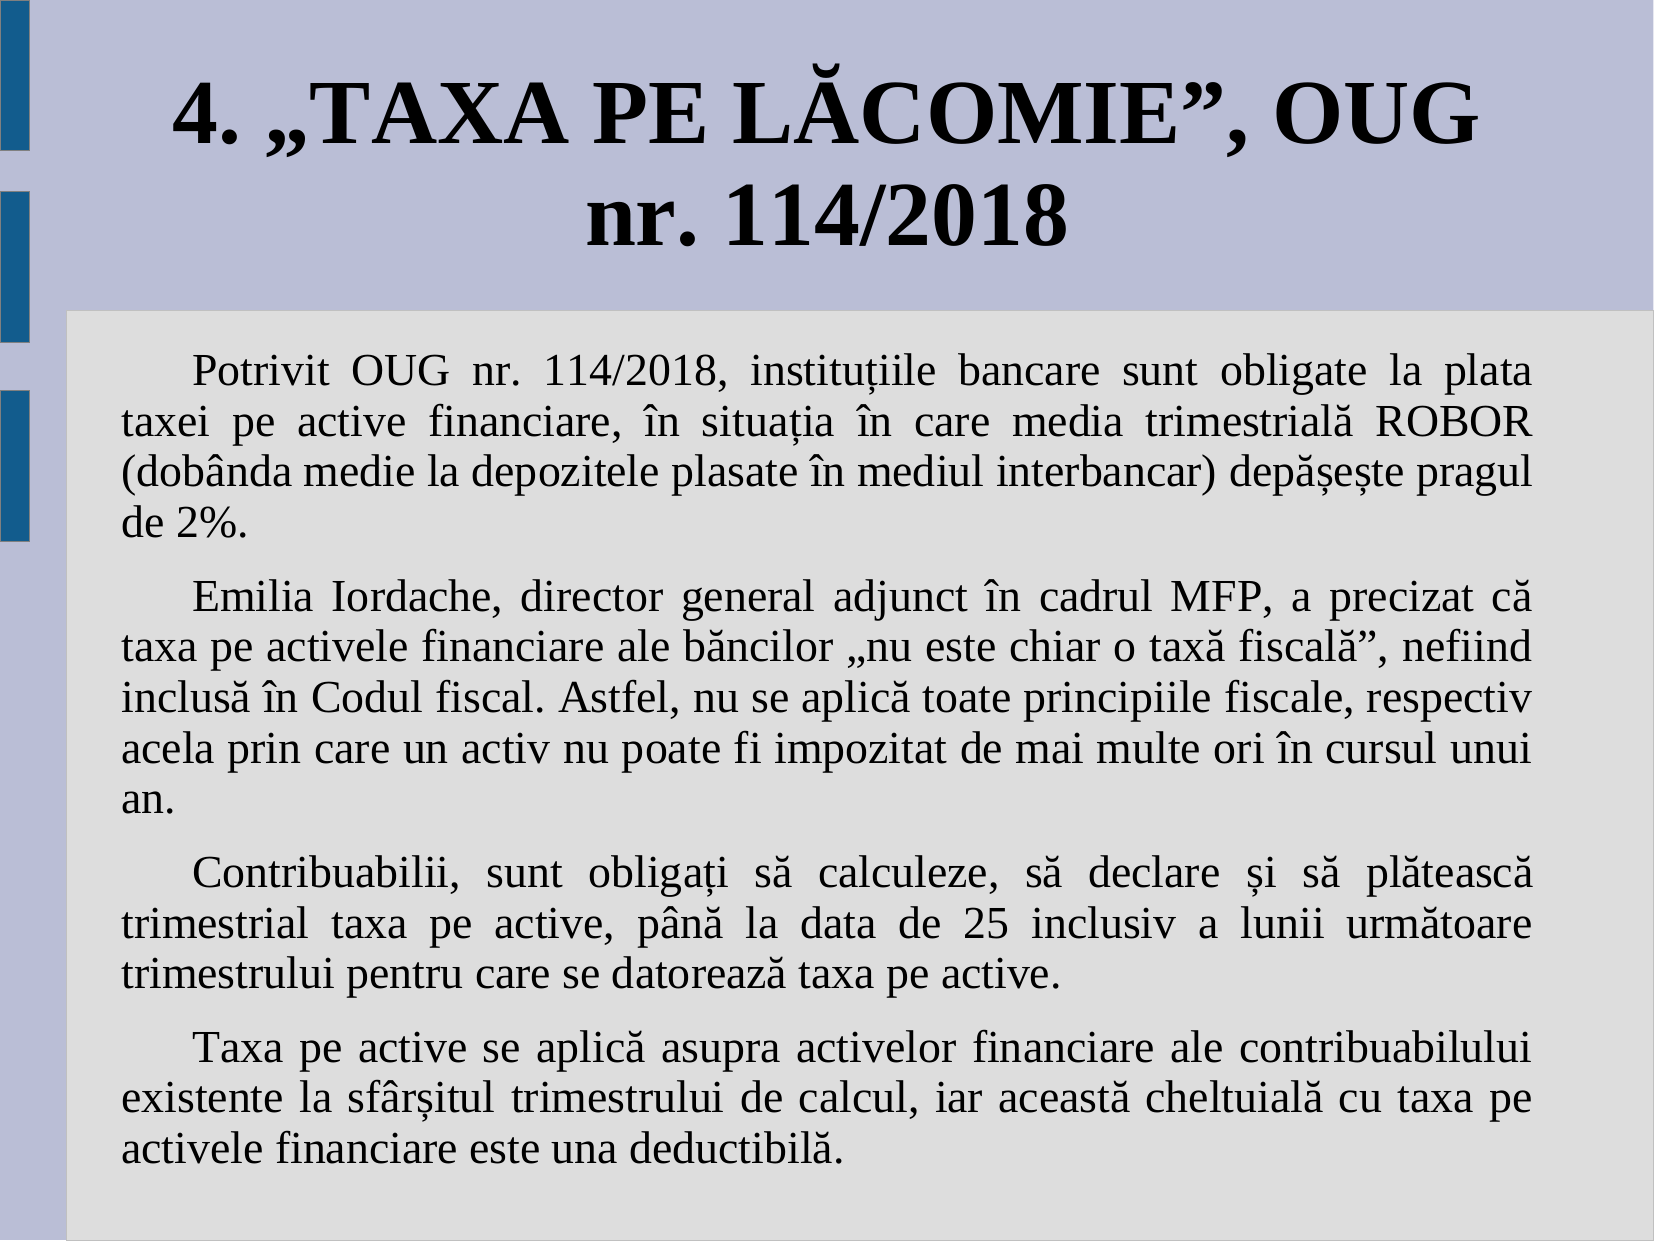

4. „TAXA PE LĂCOMIE”, OUG nr. 114/2018
# Potrivit OUG nr. 114/2018, instituțiile bancare sunt obligate la plata taxei pe active financiare, în situația în care media trimestrială ROBOR (dobânda medie la depozitele plasate în mediul interbancar) depășește pragul de 2%.
Emilia Iordache, director general adjunct în cadrul MFP, a precizat că taxa pe activele financiare ale băncilor „nu este chiar o taxă fiscală”, nefiind inclusă în Codul fiscal. Astfel, nu se aplică toate principiile fiscale, respectiv acela prin care un activ nu poate fi impozitat de mai multe ori în cursul unui an.
Contribuabilii, sunt obligați să calculeze, să declare și să plătească trimestrial taxa pe active, până la data de 25 inclusiv a lunii următoare trimestrului pentru care se datorează taxa pe active.
Taxa pe active se aplică asupra activelor financiare ale contribuabilului existente la sfârșitul trimestrului de calcul, iar această cheltuială cu taxa pe activele financiare este una deductibilă.